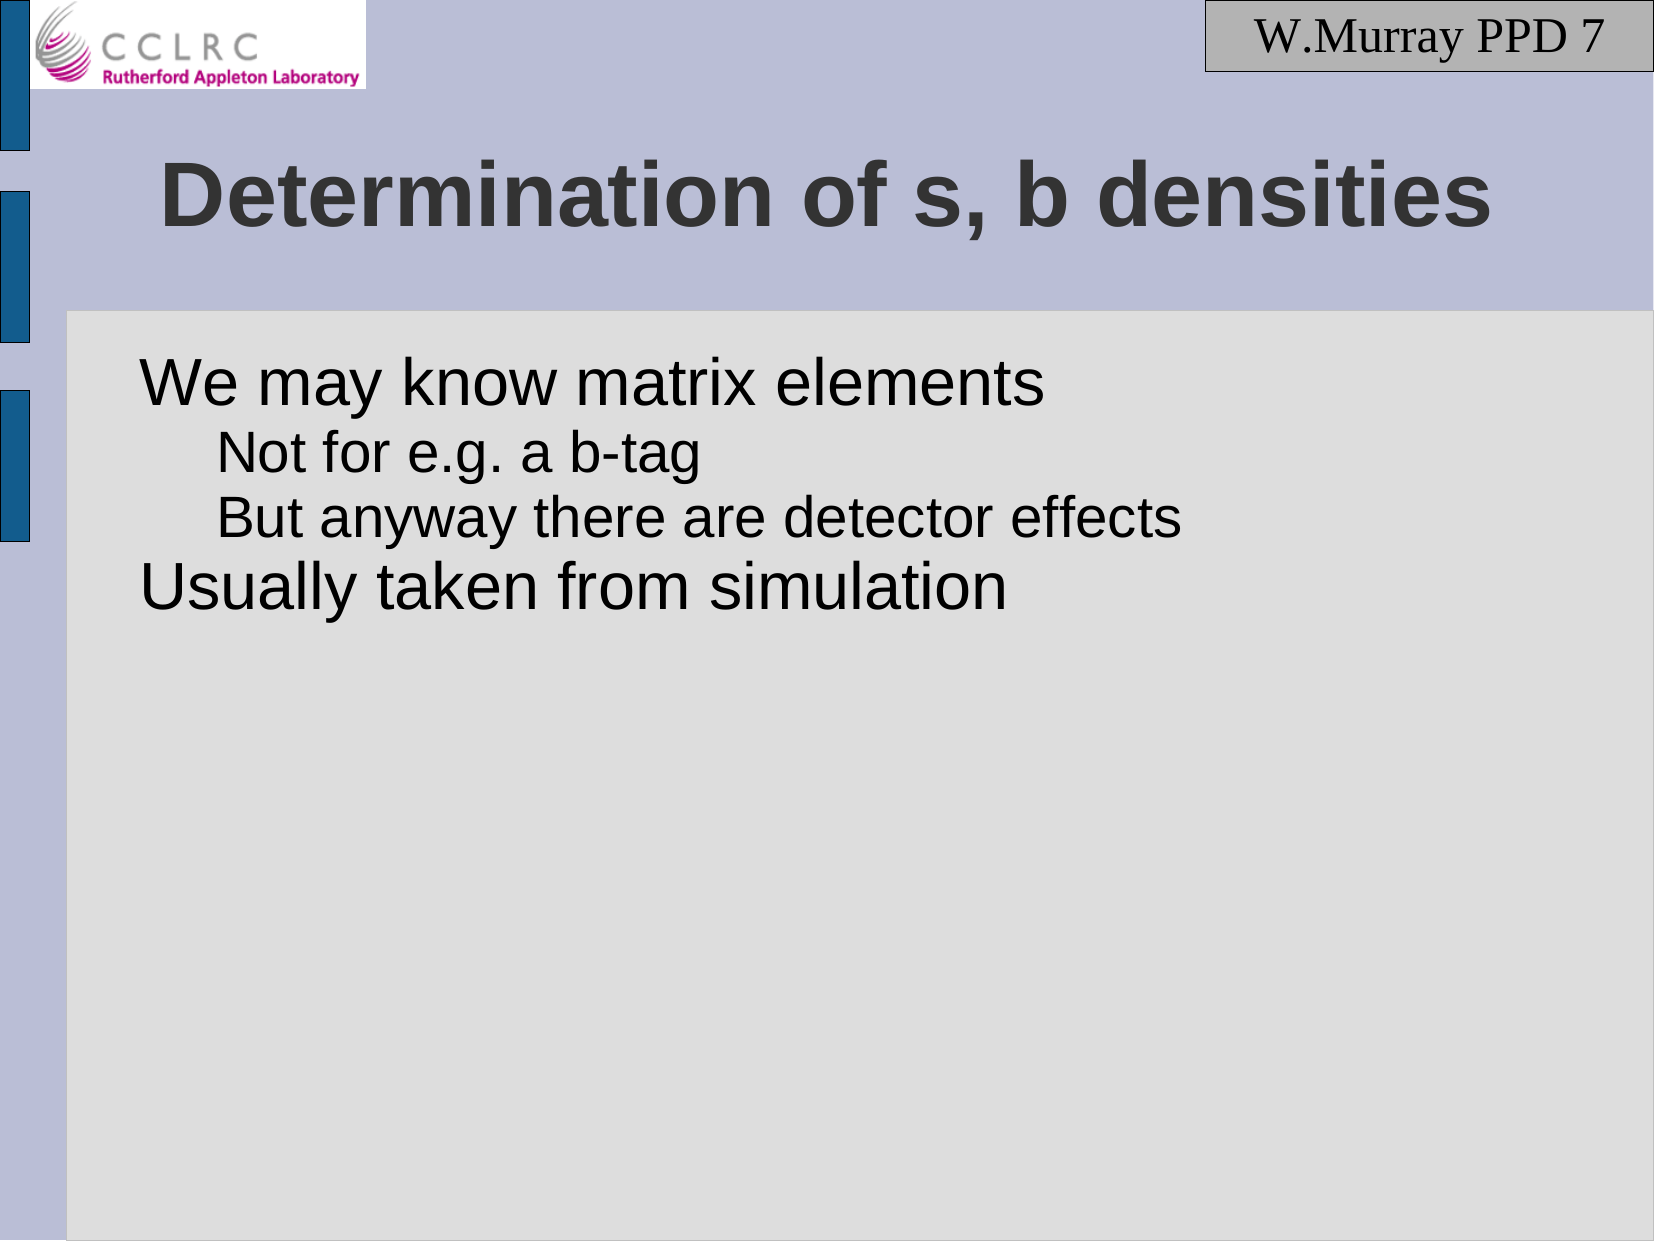

# Determination of s, b densities
We may know matrix elements
Not for e.g. a b-tag
But anyway there are detector effects
Usually taken from simulation